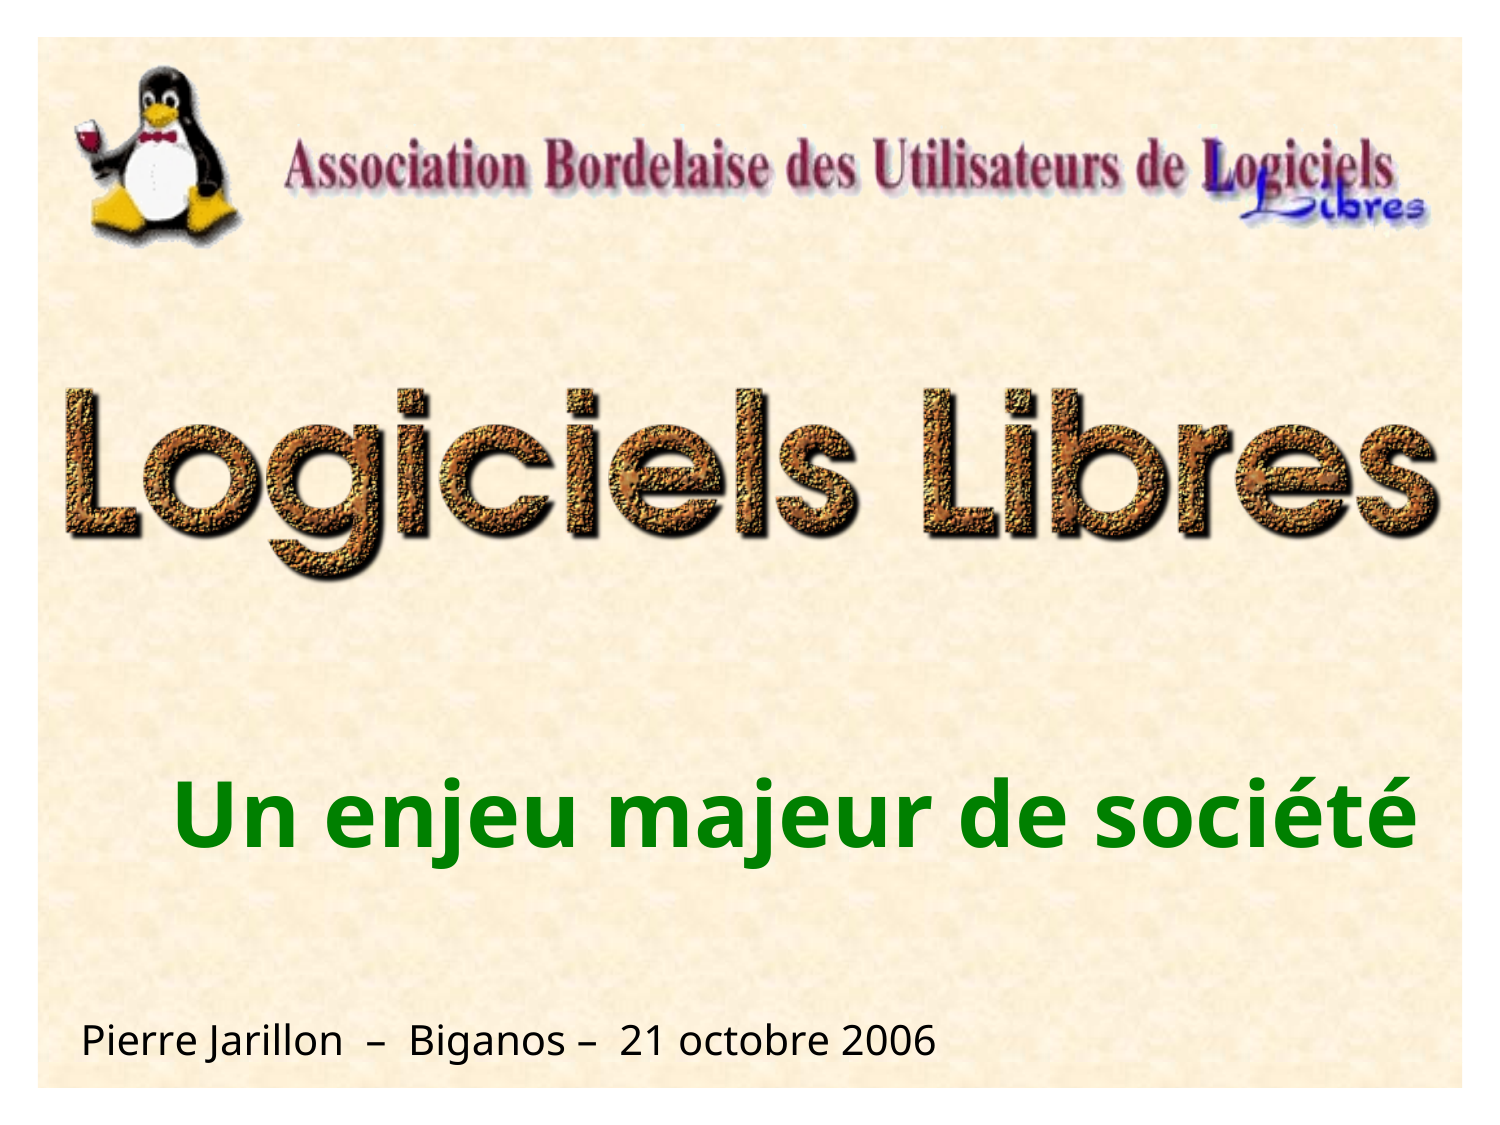

Un enjeu majeur de société
 Pierre Jarillon – Biganos – 21 octobre 2006